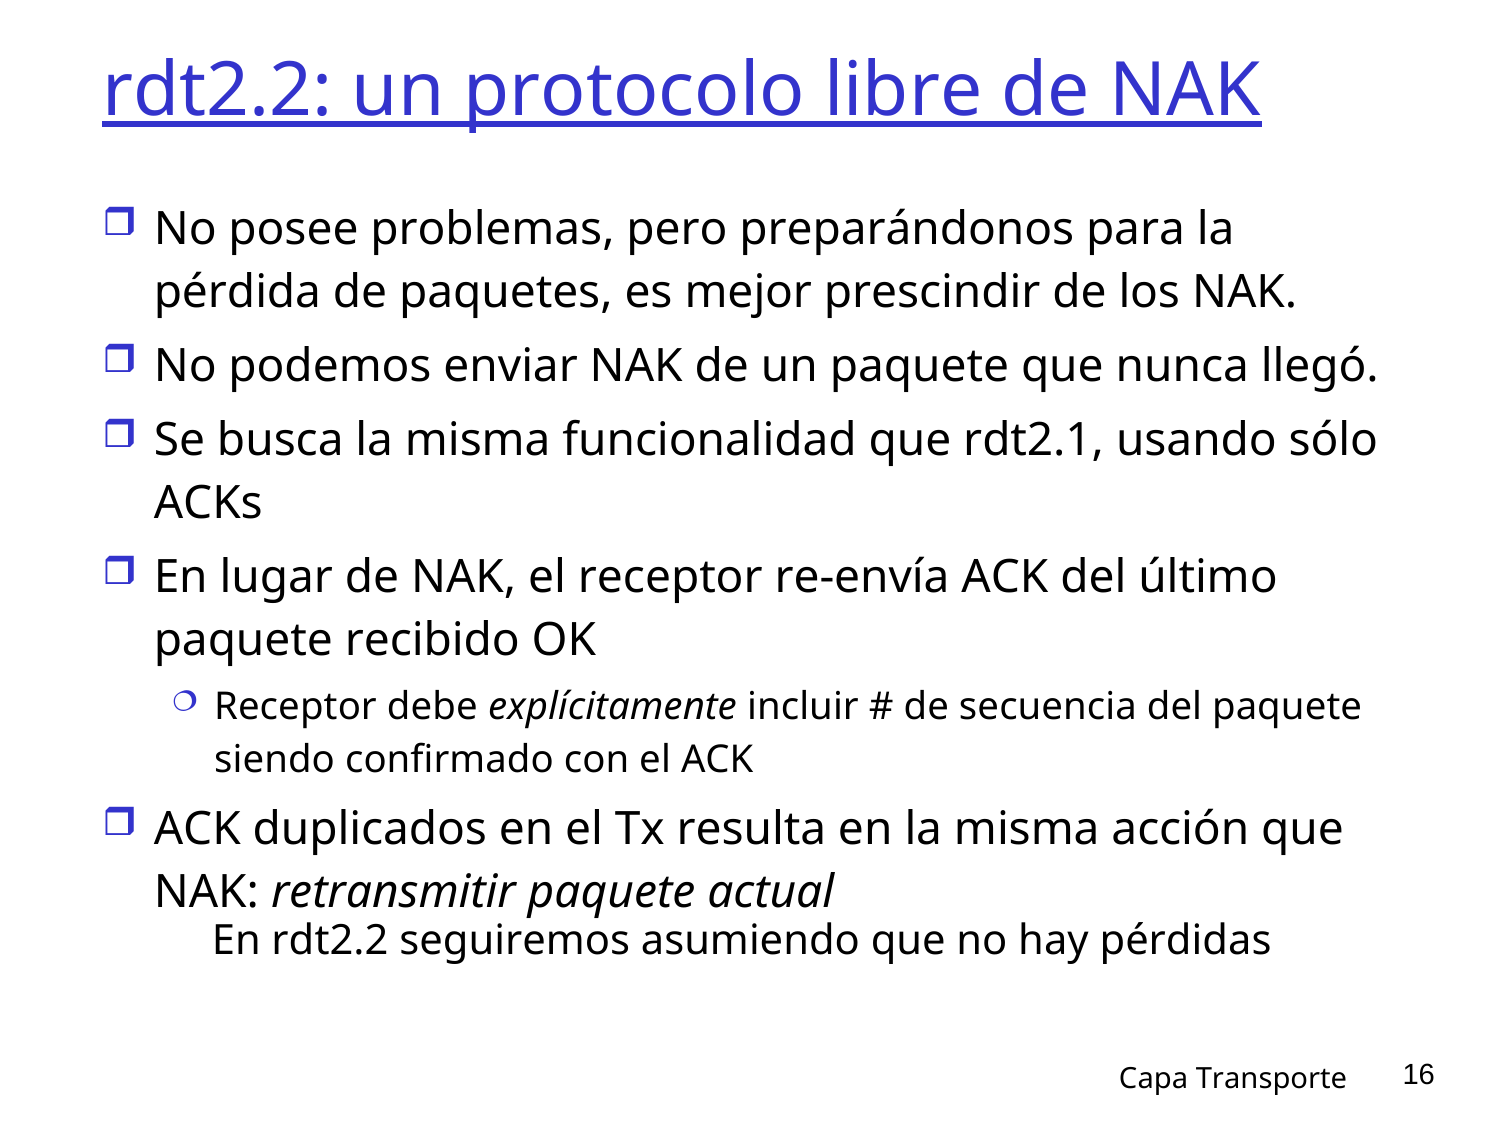

# rdt2.2: un protocolo libre de NAK
No posee problemas, pero preparándonos para la pérdida de paquetes, es mejor prescindir de los NAK.
No podemos enviar NAK de un paquete que nunca llegó.
Se busca la misma funcionalidad que rdt2.1, usando sólo ACKs
En lugar de NAK, el receptor re-envía ACK del último paquete recibido OK
Receptor debe explícitamente incluir # de secuencia del paquete siendo confirmado con el ACK
ACK duplicados en el Tx resulta en la misma acción que NAK: retransmitir paquete actual
En rdt2.2 seguiremos asumiendo que no hay pérdidas
16